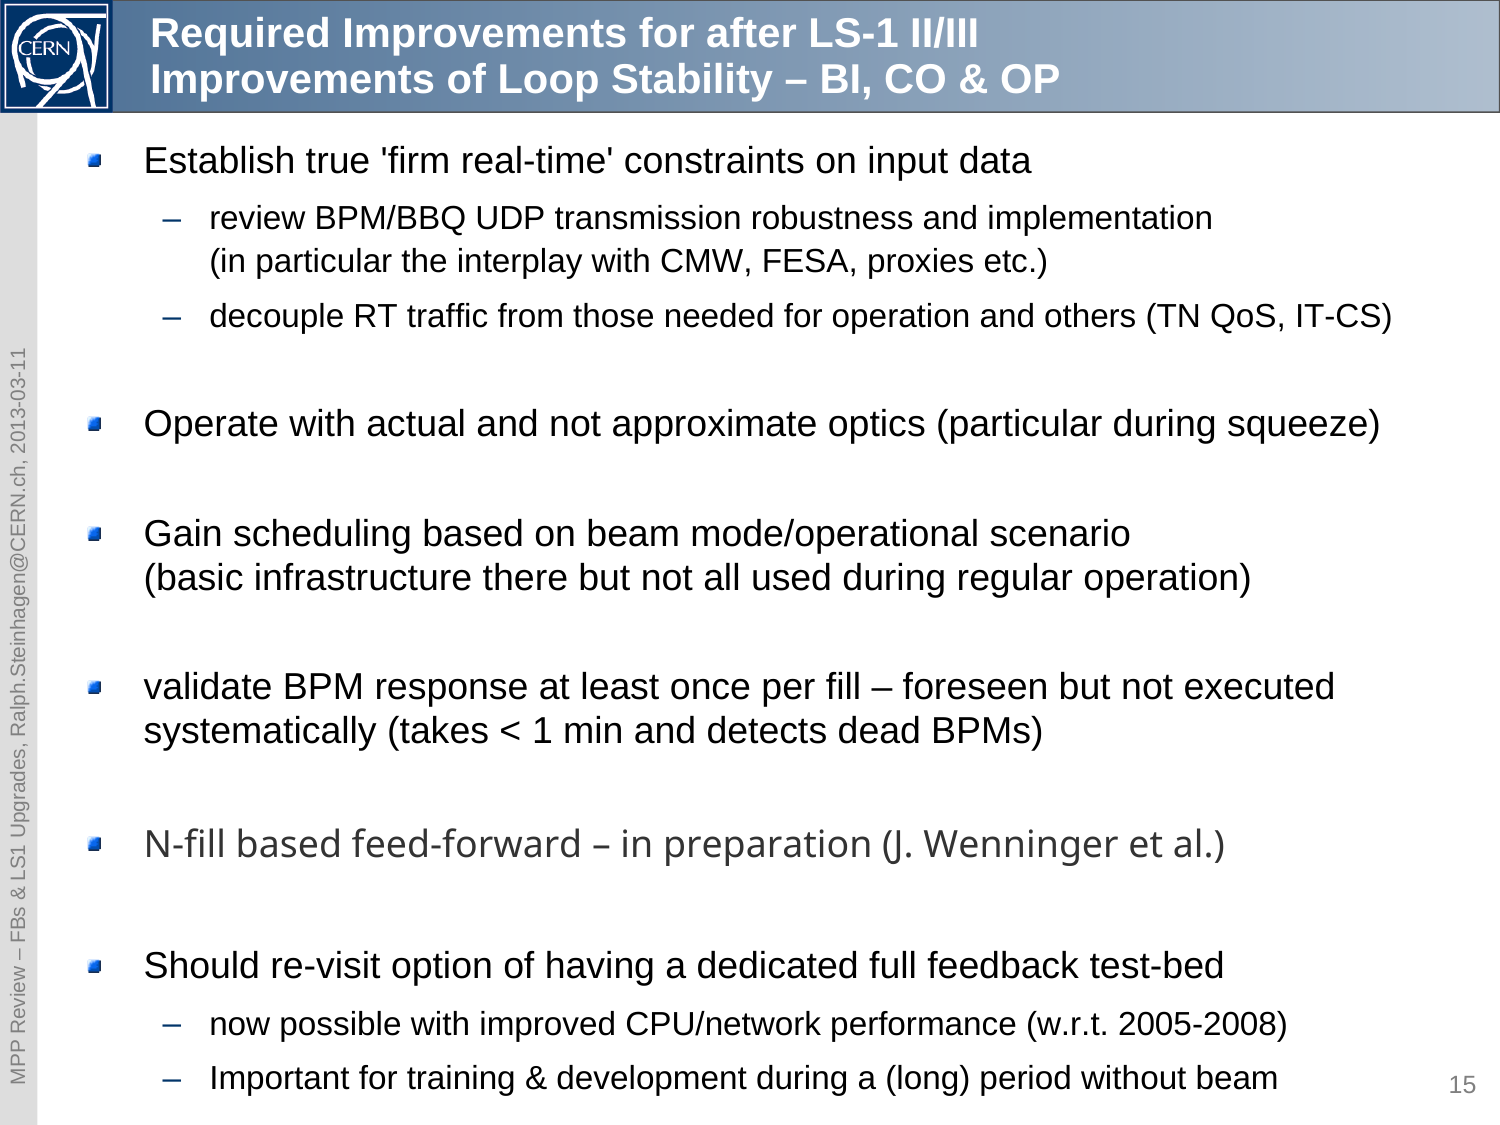

# Required Improvements for after LS-1 II/III Improvements of Loop Stability – BI, CO & OP
Establish true 'firm real-time' constraints on input data
review BPM/BBQ UDP transmission robustness and implementation 		(in particular the interplay with CMW, FESA, proxies etc.)
decouple RT traffic from those needed for operation and others (TN QoS, IT-CS)
Operate with actual and not approximate optics (particular during squeeze)
Gain scheduling based on beam mode/operational scenario 		(basic infrastructure there but not all used during regular operation)
validate BPM response at least once per fill – foreseen but not executed systematically (takes < 1 min and detects dead BPMs)
N-fill based feed-forward – in preparation (J. Wenninger et al.)
Should re-visit option of having a dedicated full feedback test-bed
now possible with improved CPU/network performance (w.r.t. 2005-2008)
Important for training & development during a (long) period without beam